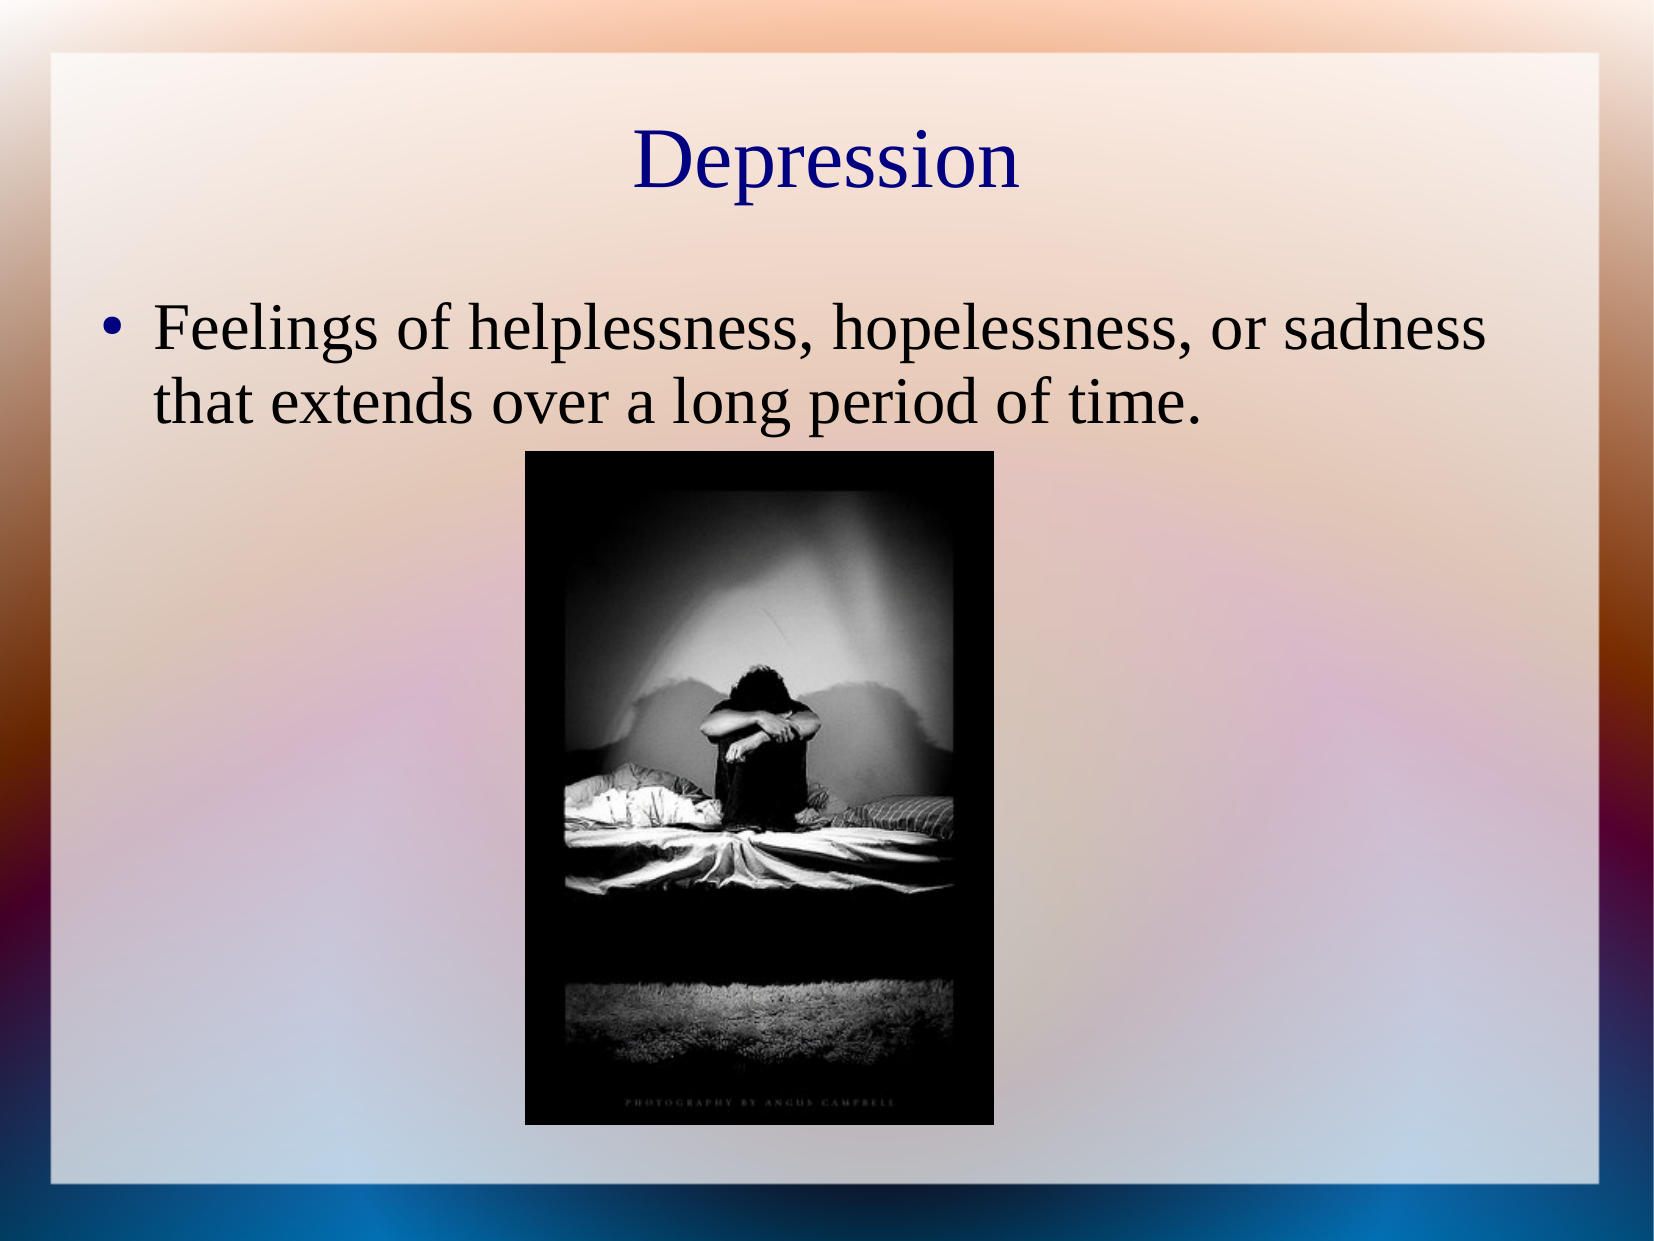

# Depression
Feelings of helplessness, hopelessness, or sadness that extends over a long period of time.